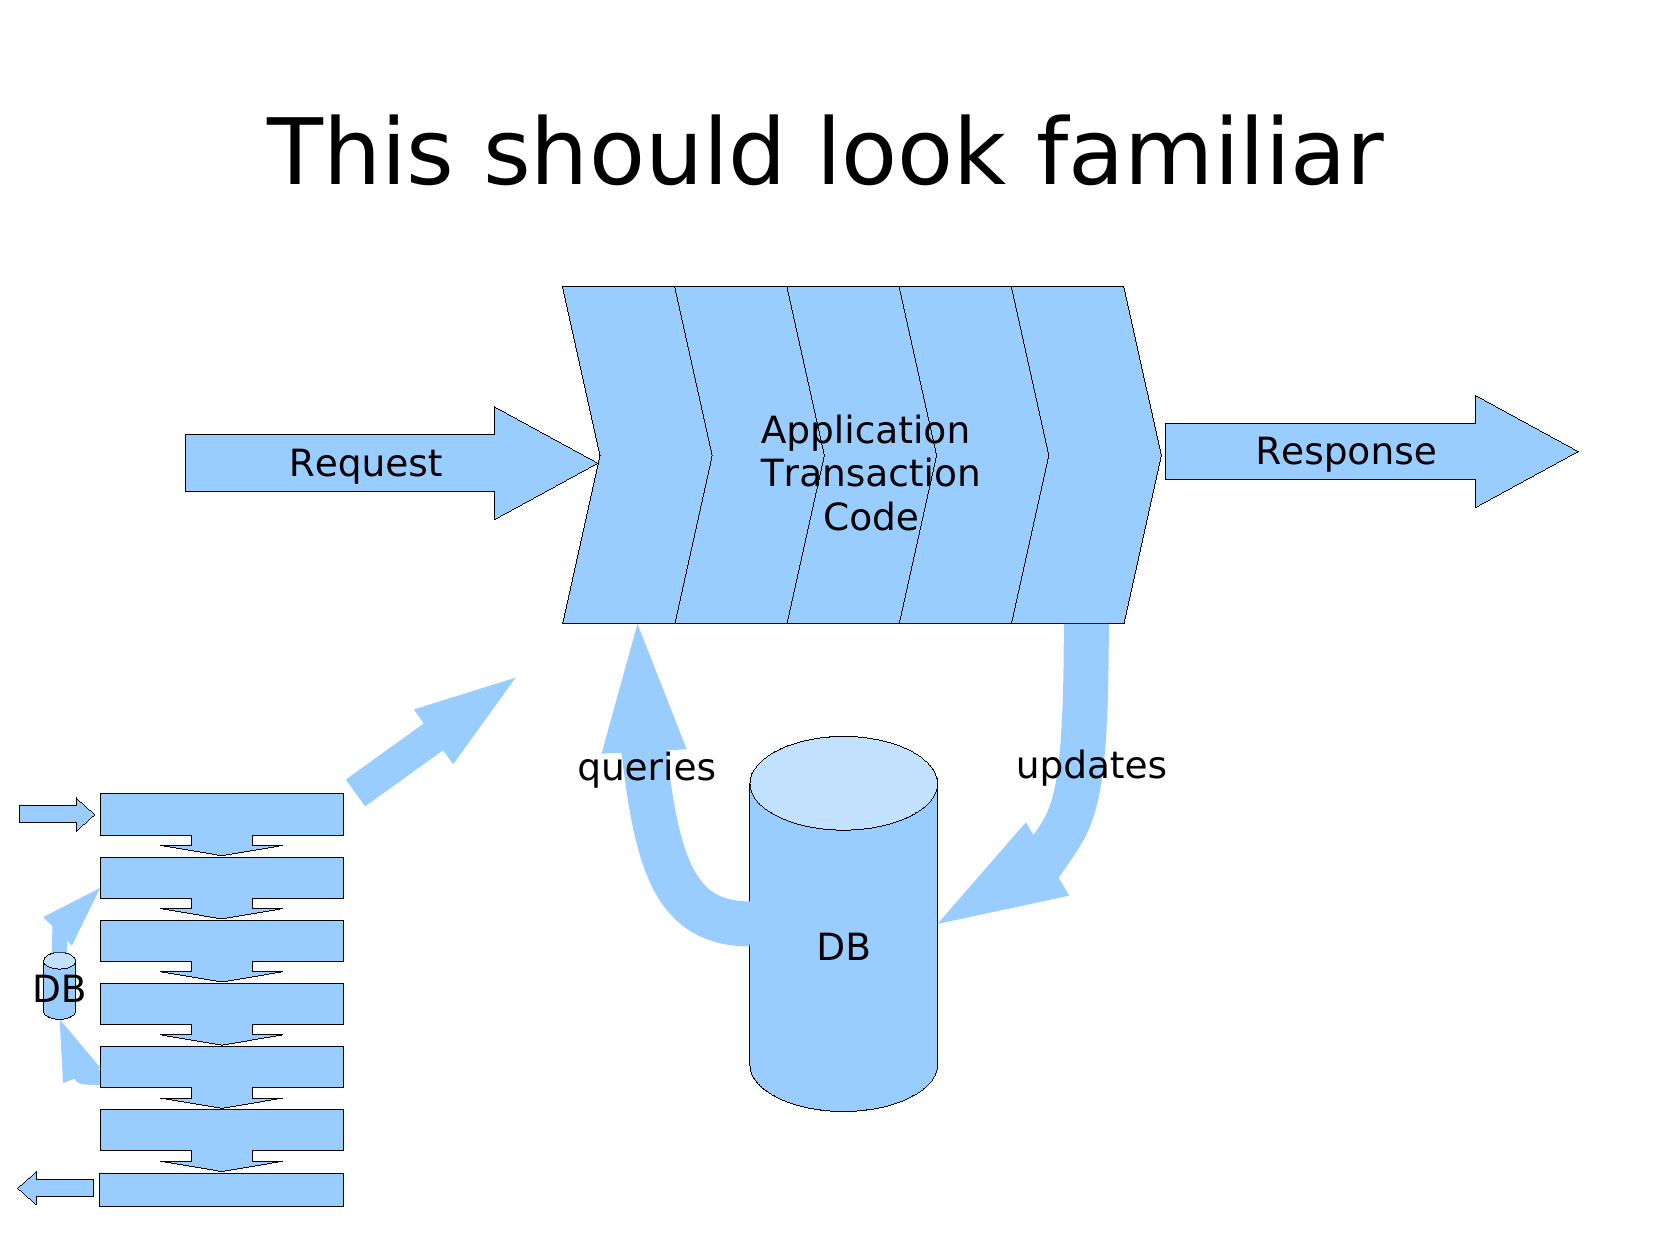

# This should look familiar
Response
Application
Transaction
Code
Request
DB
updates
queries
DB